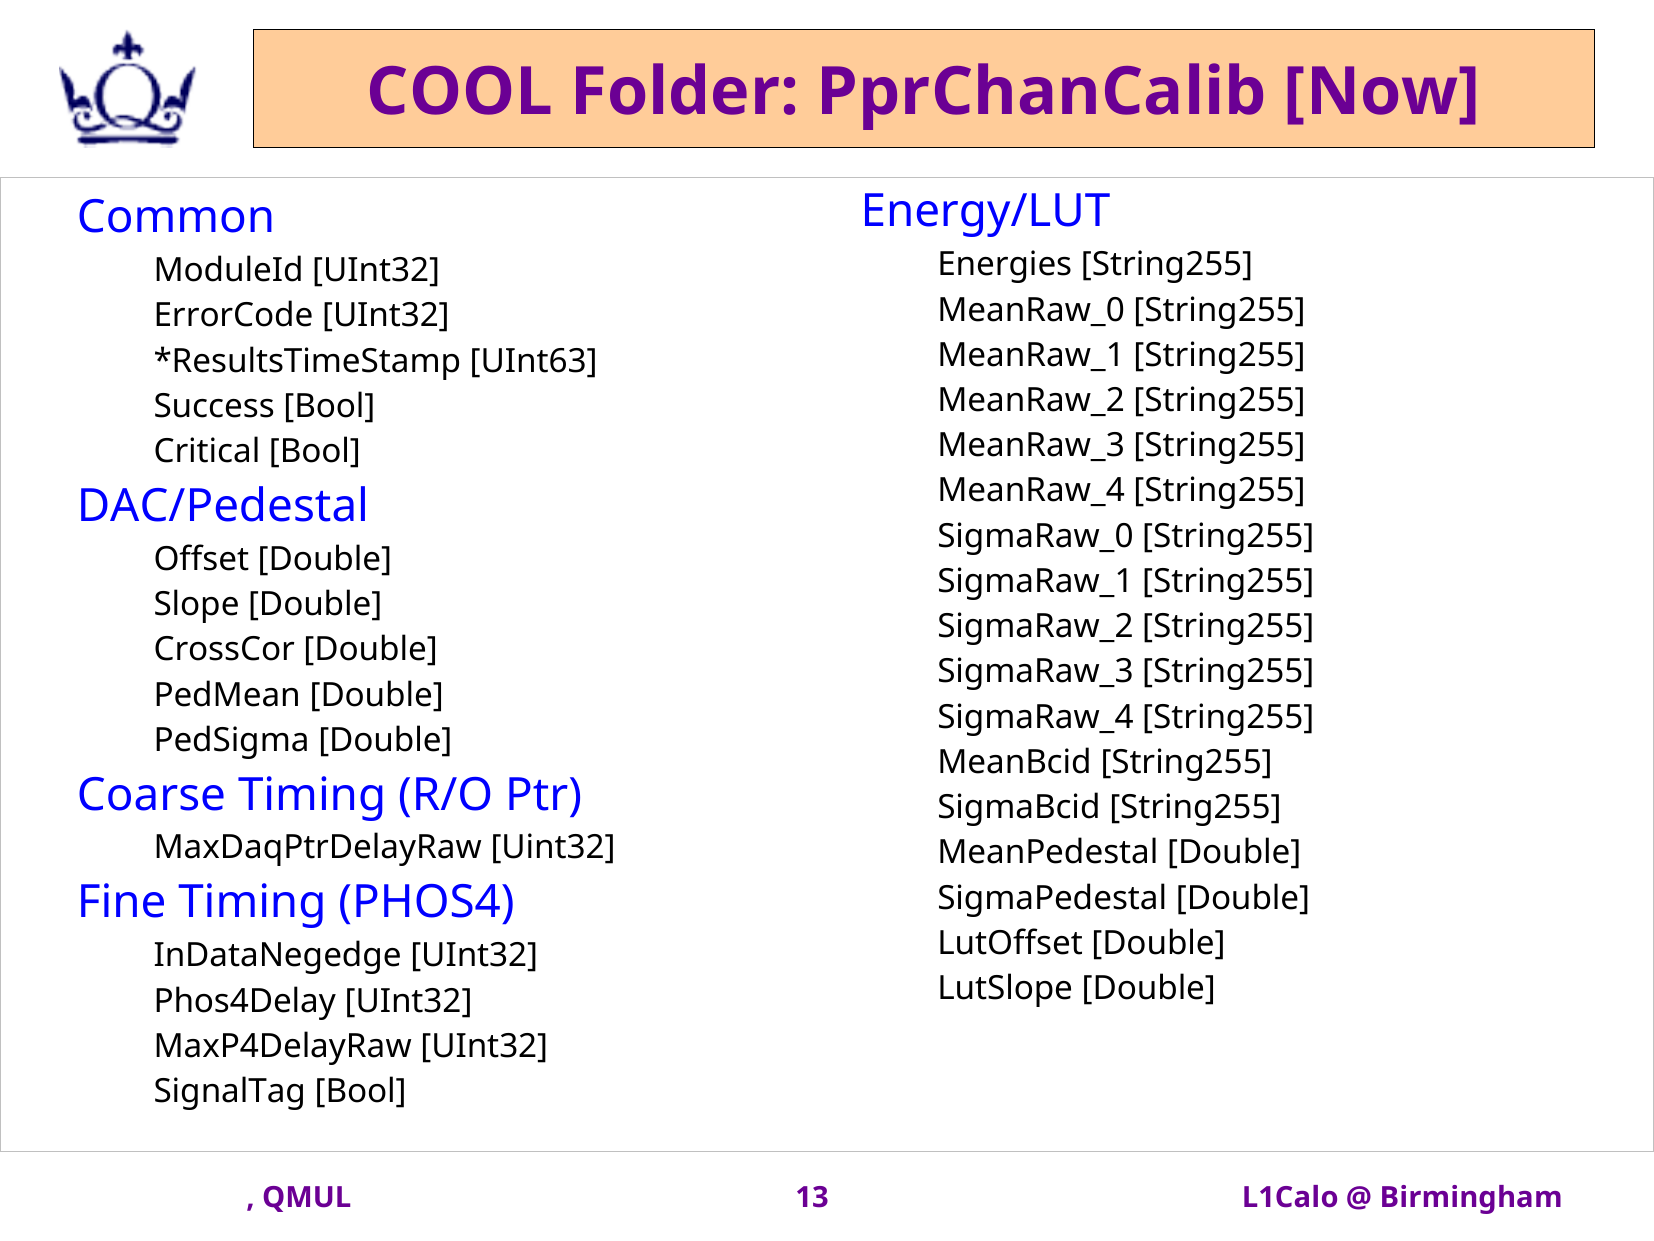

# COOL Folder: PprChanCalib [Now]
Energy/LUT
Energies [String255]
MeanRaw_0 [String255]
MeanRaw_1 [String255]
MeanRaw_2 [String255]
MeanRaw_3 [String255]
MeanRaw_4 [String255]
SigmaRaw_0 [String255]
SigmaRaw_1 [String255]
SigmaRaw_2 [String255]
SigmaRaw_3 [String255]
SigmaRaw_4 [String255]
MeanBcid [String255]
SigmaBcid [String255]
MeanPedestal [Double]
SigmaPedestal [Double]
LutOffset [Double]
LutSlope [Double]
Common
ModuleId [UInt32]
ErrorCode [UInt32]
*ResultsTimeStamp [UInt63]
Success [Bool]
Critical [Bool]
DAC/Pedestal
Offset [Double]
Slope [Double]
CrossCor [Double]
PedMean [Double]
PedSigma [Double]
Coarse Timing (R/O Ptr)
MaxDaqPtrDelayRaw [Uint32]
Fine Timing (PHOS4)
InDataNegedge [UInt32]
Phos4Delay [UInt32]
MaxP4DelayRaw [UInt32]
SignalTag [Bool]